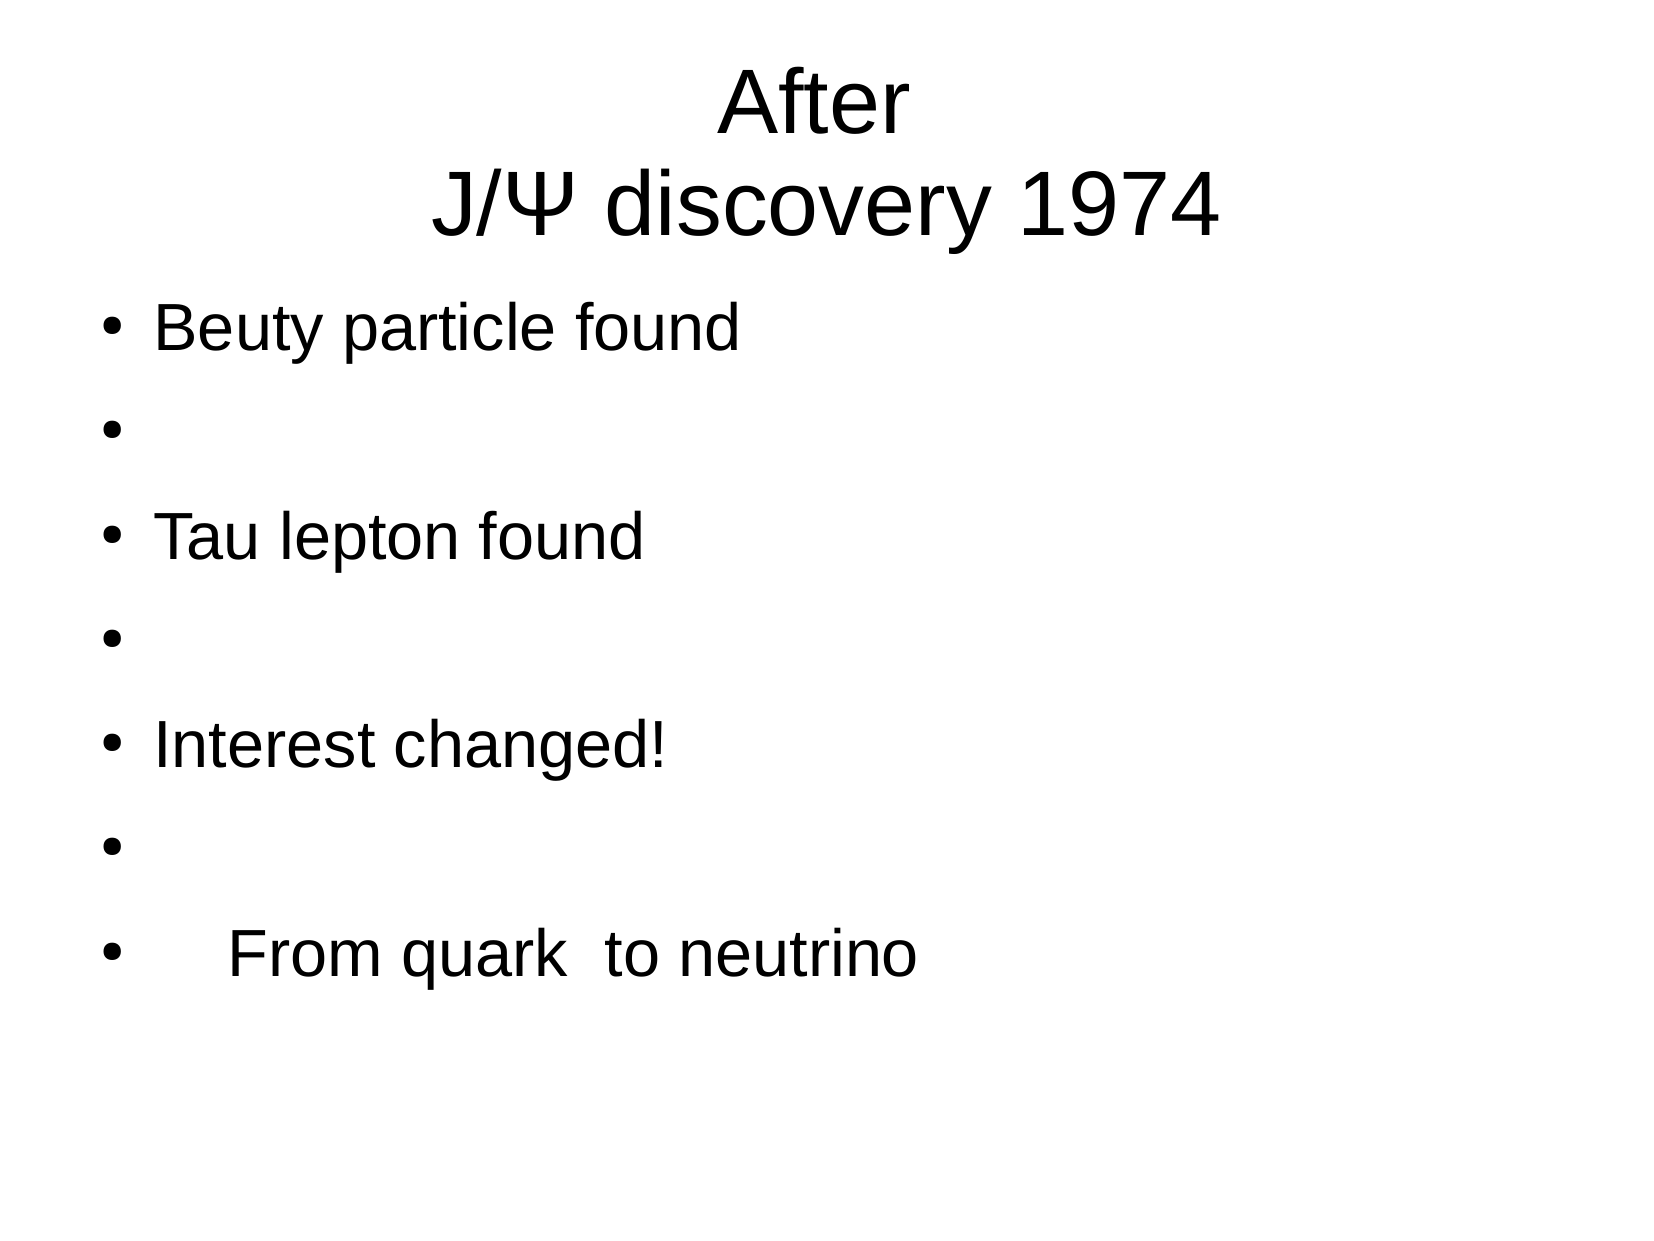

# After J/Ψ discovery 1974
Beuty particle found
Tau lepton found
Interest changed!
 From quark to neutrino